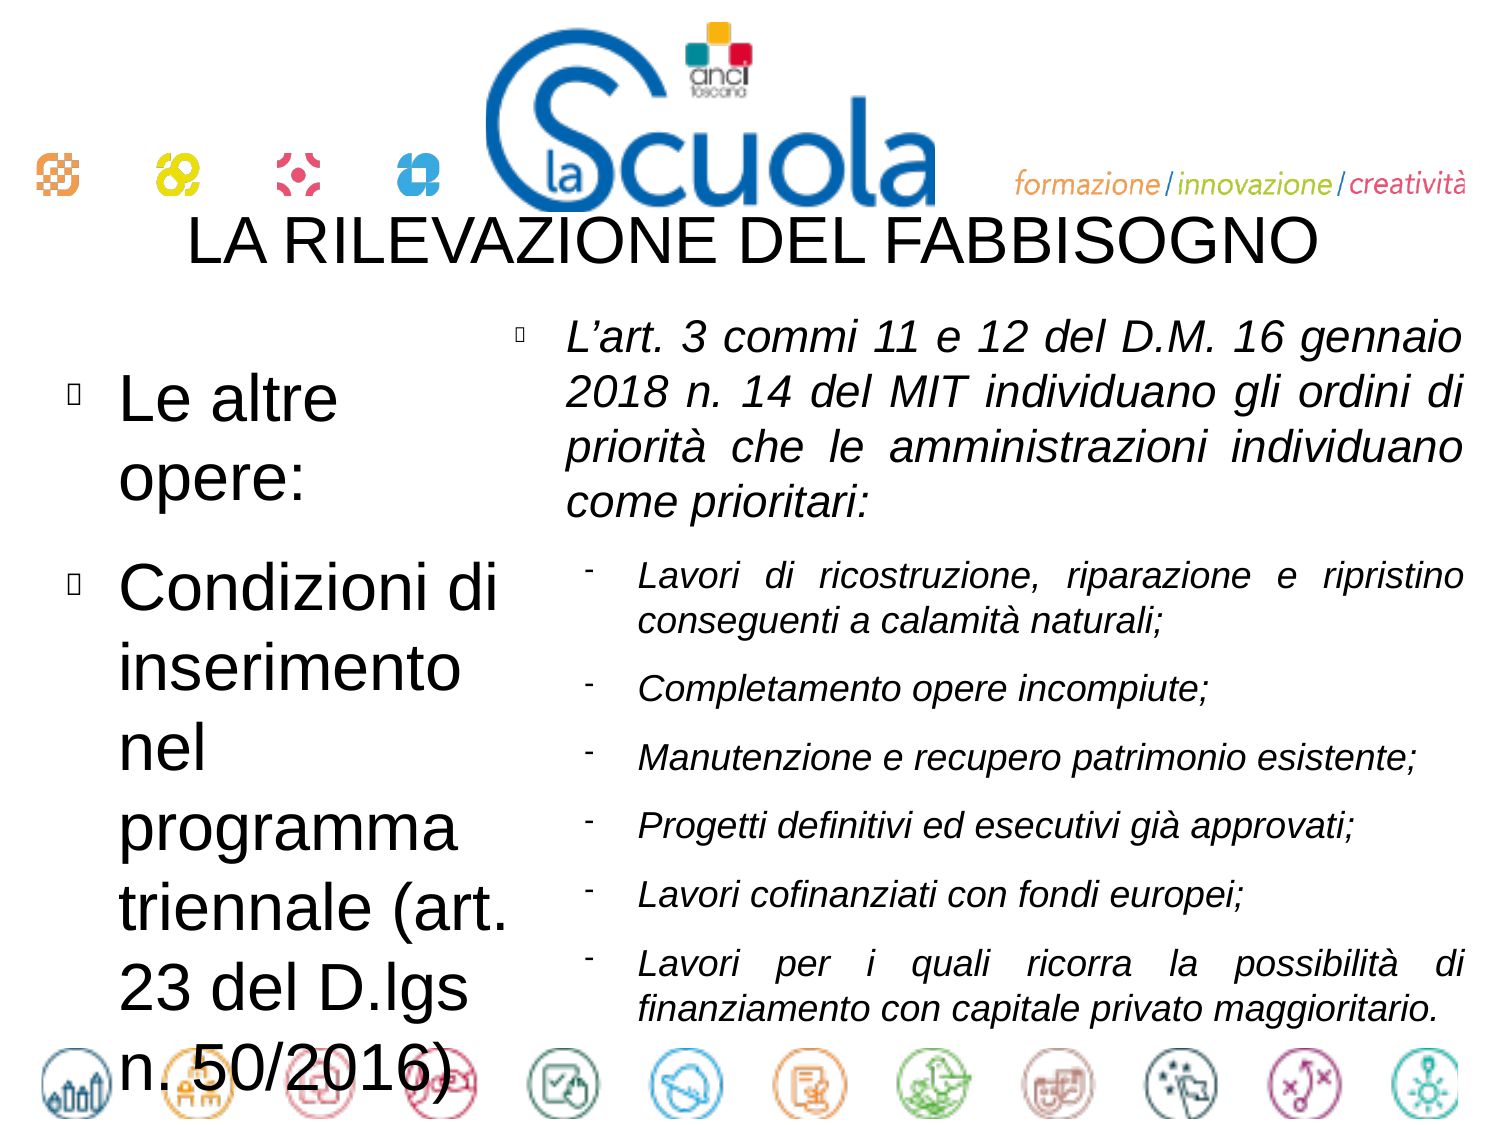

LA RILEVAZIONE DEL FABBISOGNO
L’art. 3 commi 11 e 12 del D.M. 16 gennaio 2018 n. 14 del MIT individuano gli ordini di priorità che le amministrazioni individuano come prioritari:
Lavori di ricostruzione, riparazione e ripristino conseguenti a calamità naturali;
Completamento opere incompiute;
Manutenzione e recupero patrimonio esistente;
Progetti definitivi ed esecutivi già approvati;
Lavori cofinanziati con fondi europei;
Lavori per i quali ricorra la possibilità di finanziamento con capitale privato maggioritario.
Le altre opere:
Condizioni di inserimento nel programma triennale (art. 23 del D.lgs n. 50/2016)